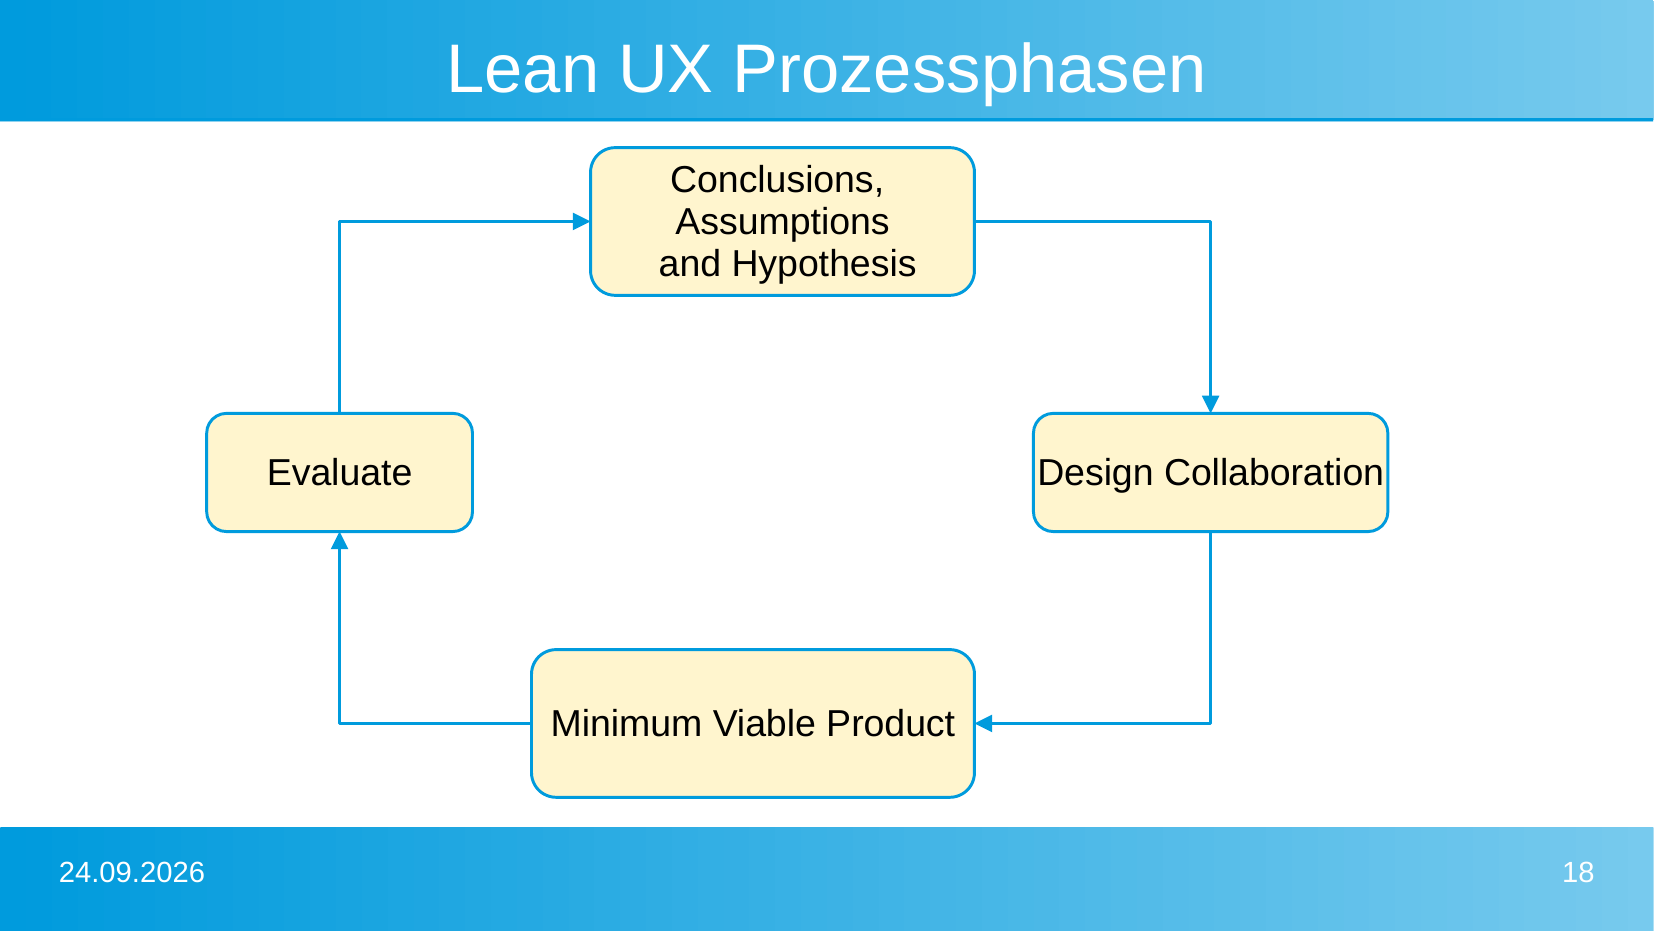

# Lean UX Prozessphasen
Conclusions,
Assumptions
 and Hypothesis
Evaluate
Design Collaboration
Minimum Viable Product
18